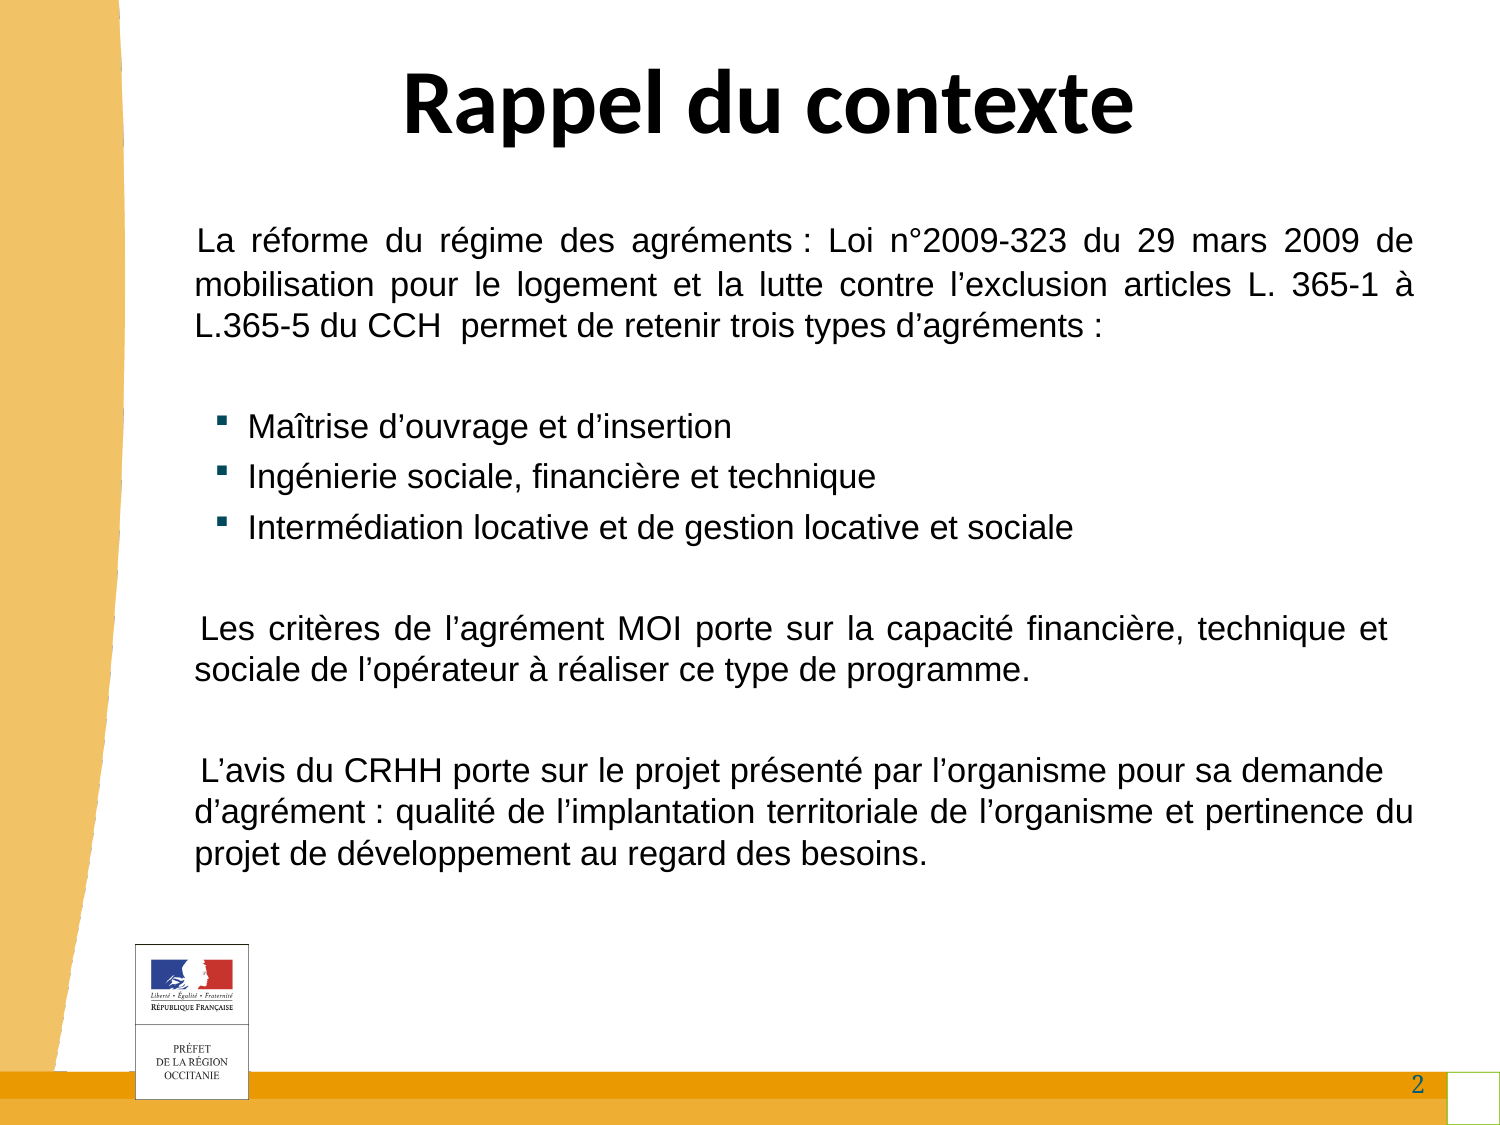

# Rappel du contexte
 La réforme du régime des agréments : Loi n°2009-323 du 29 mars 2009 de mobilisation pour le logement et la lutte contre l’exclusion articles L. 365-1 à L.365-5 du CCH  permet de retenir trois types d’agréments :
Maîtrise d’ouvrage et d’insertion
Ingénierie sociale, financière et technique
Intermédiation locative et de gestion locative et sociale
 Les critères de l’agrément MOI porte sur la capacité financière, technique et sociale de l’opérateur à réaliser ce type de programme.
 L’avis du CRHH porte sur le projet présenté par l’organisme pour sa demande d’agrément : qualité de l’implantation territoriale de l’organisme et pertinence du projet de développement au regard des besoins.